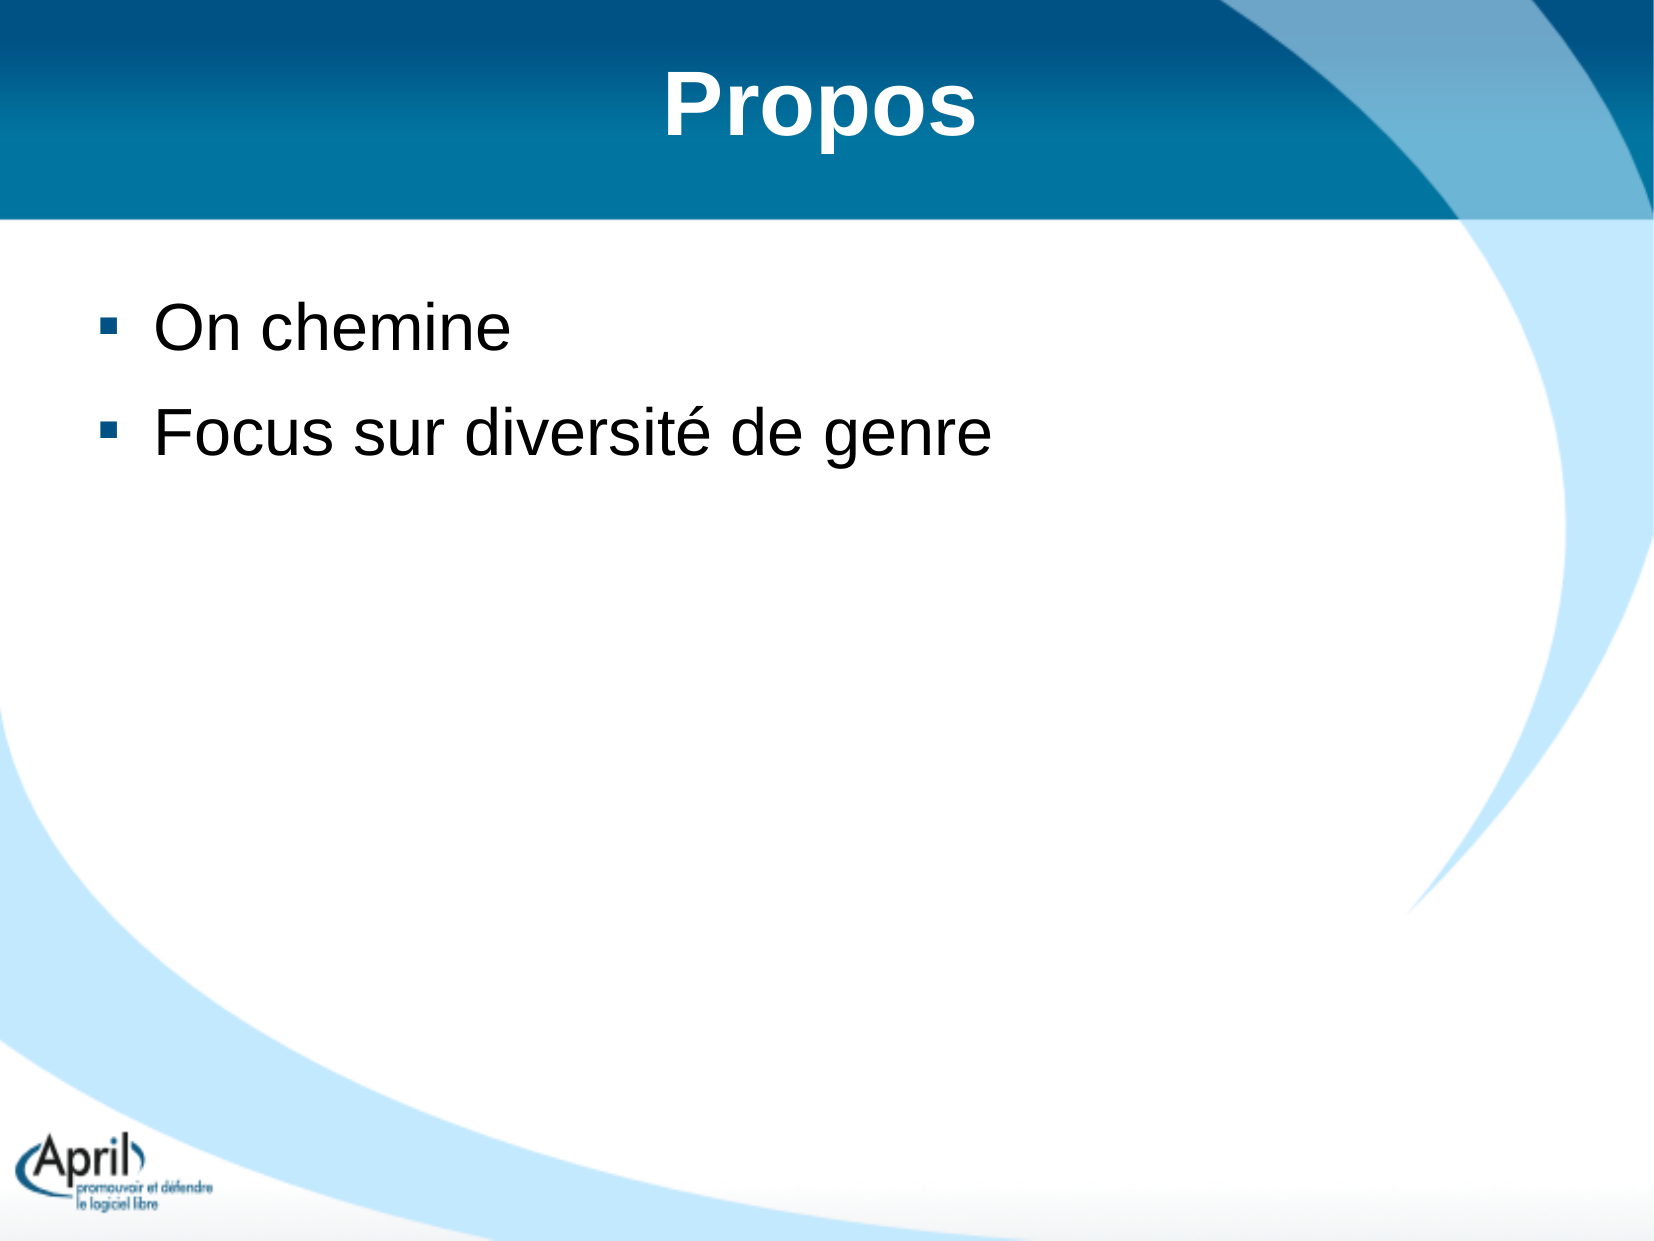

# Propos
On chemine
Focus sur diversité de genre